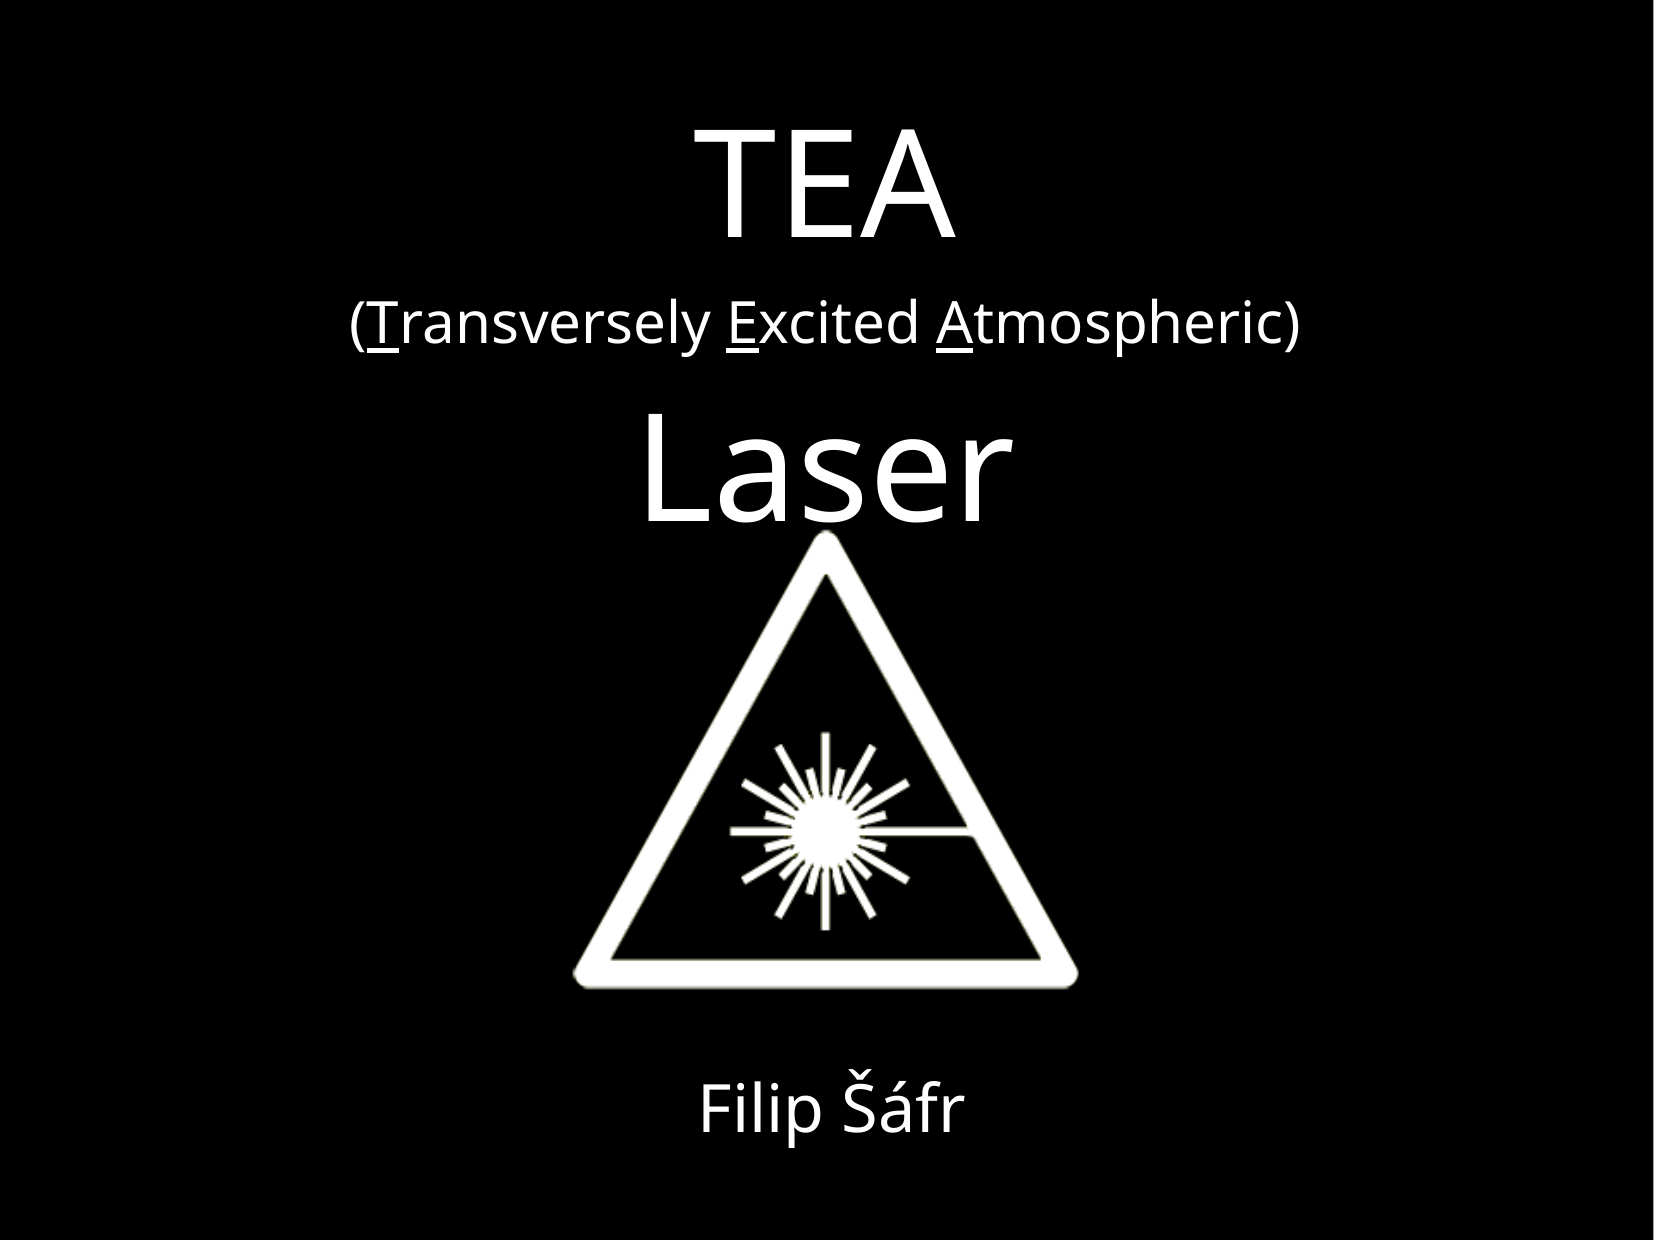

# TEA (Transversely Excited Atmospheric) Laser
Filip Šáfr